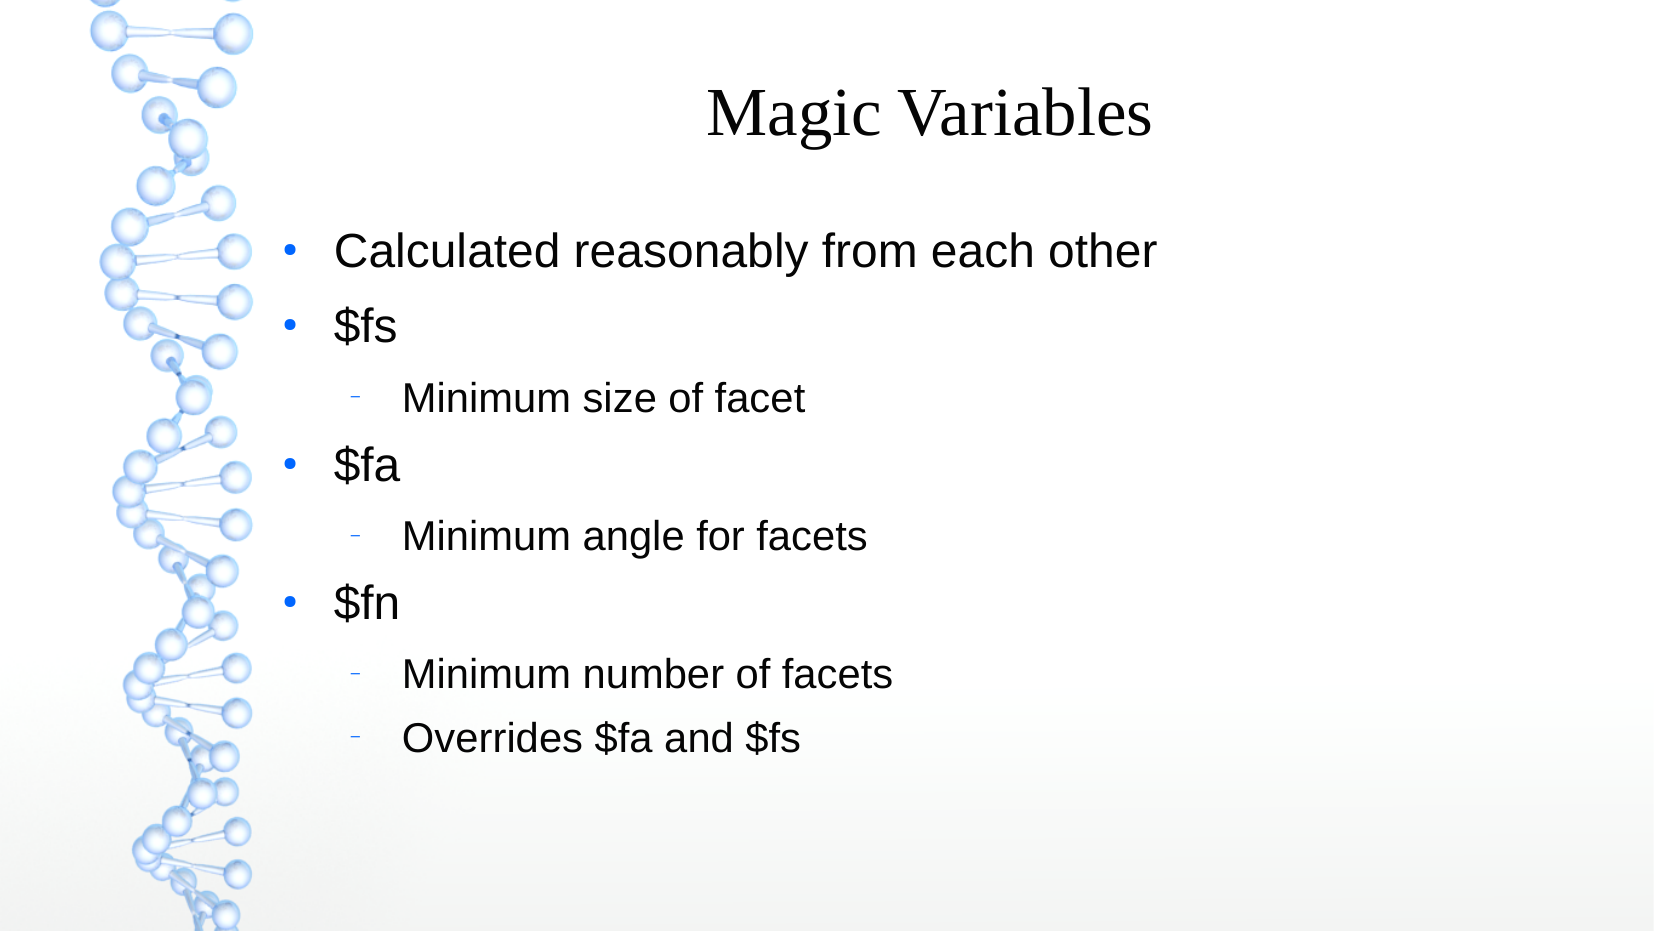

# Magic Variables
Calculated reasonably from each other
$fs
Minimum size of facet
$fa
Minimum angle for facets
$fn
Minimum number of facets
Overrides $fa and $fs